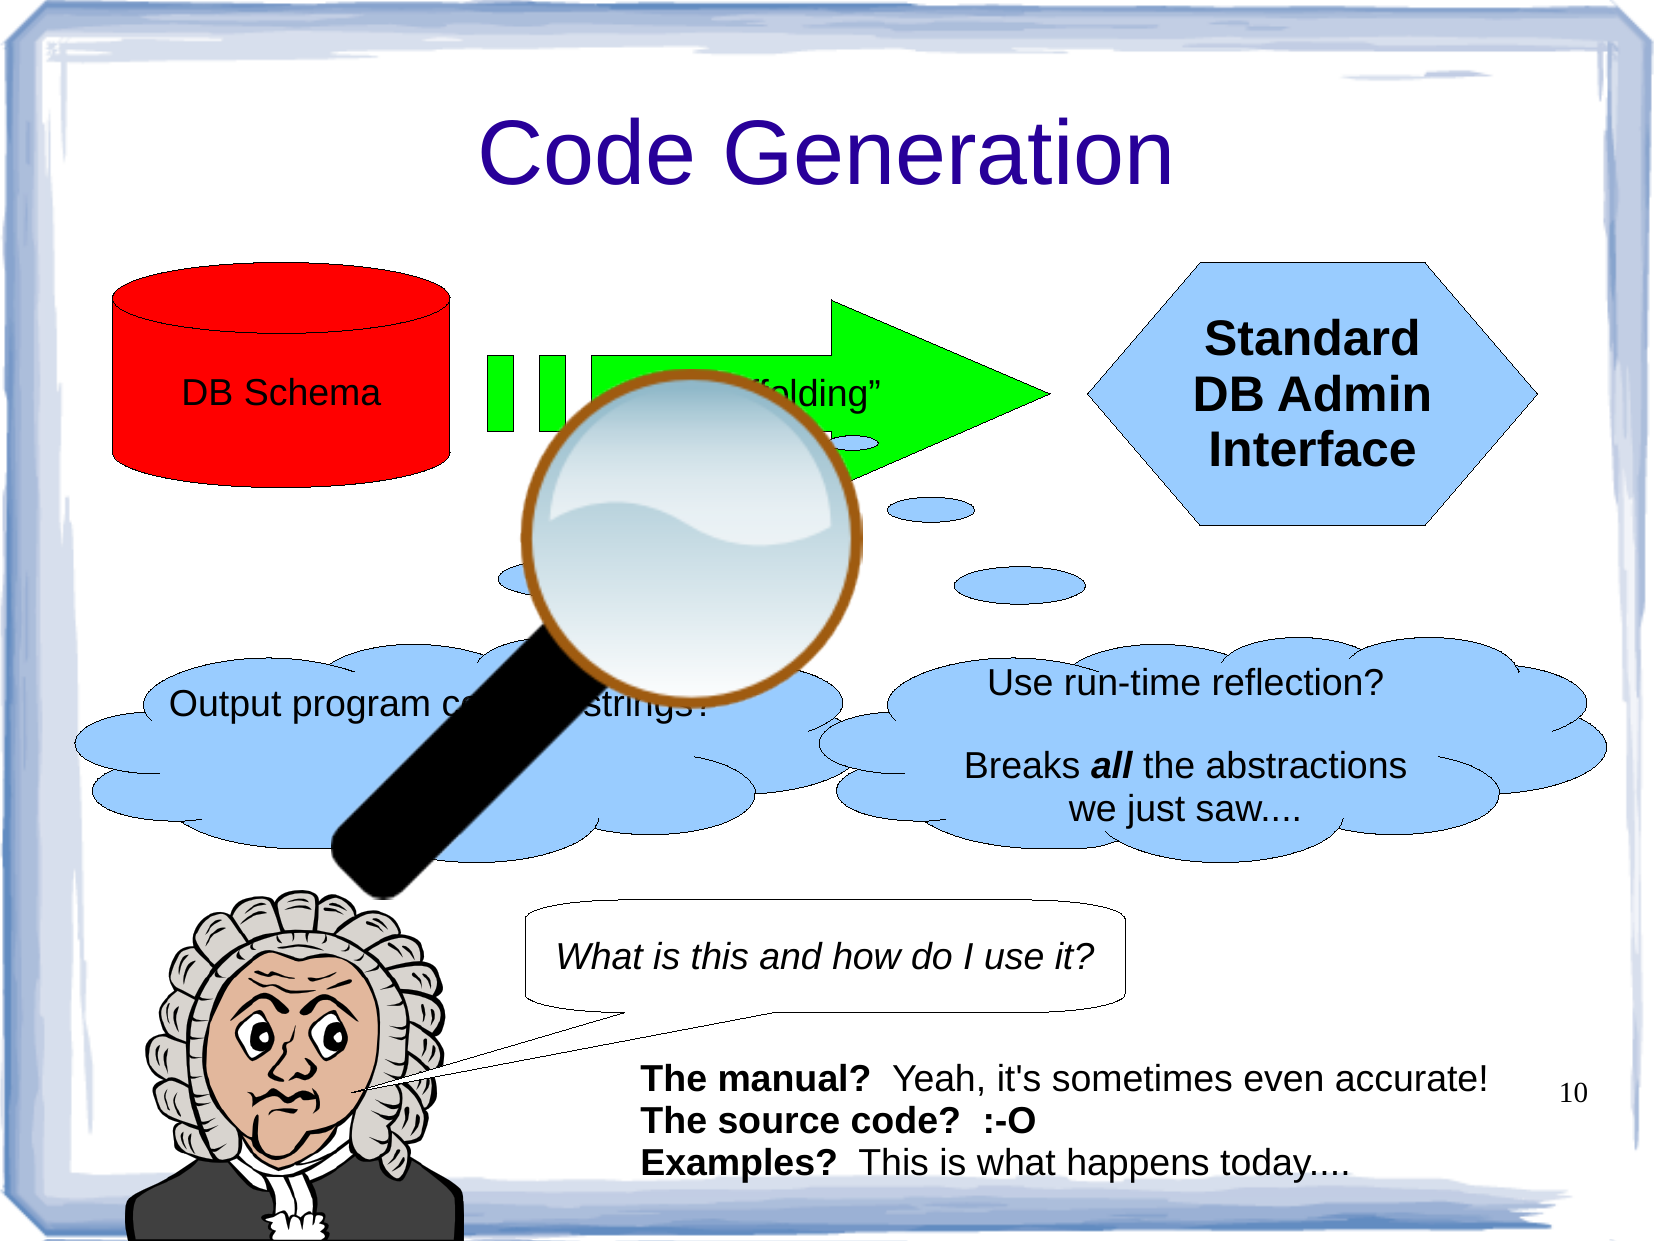

# Code Generation
DB Schema
Standard DB Admin Interface
“Scaffolding”
What is this and how do I use it?
Output program code as strings?
Gross!
Use run-time reflection?
Breaks all the abstractions we just saw....
The manual? Yeah, it's sometimes even accurate!
The source code? :-O
Examples? This is what happens today....
10